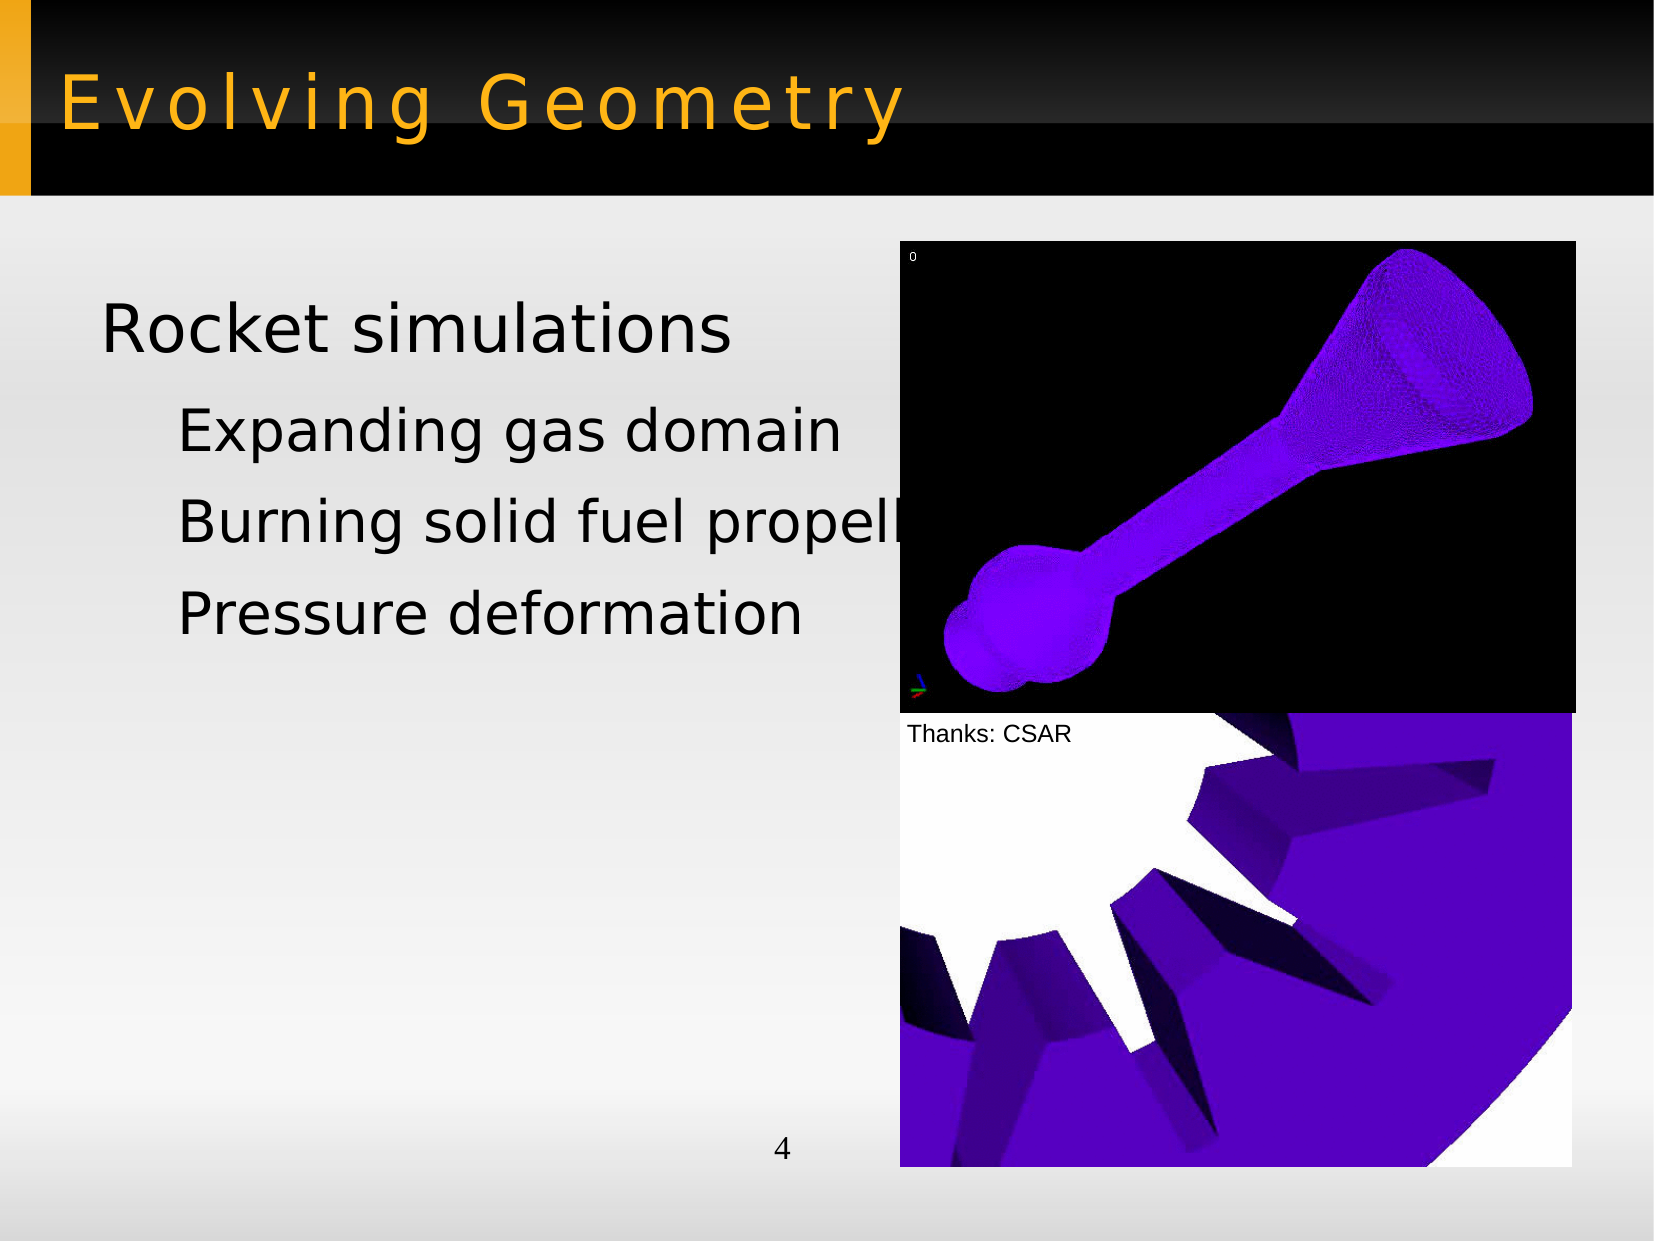

# Evolving Geometry
Rocket simulations
Expanding gas domain
Burning solid fuel propellant domain
Pressure deformation
Thanks: CSAR
4